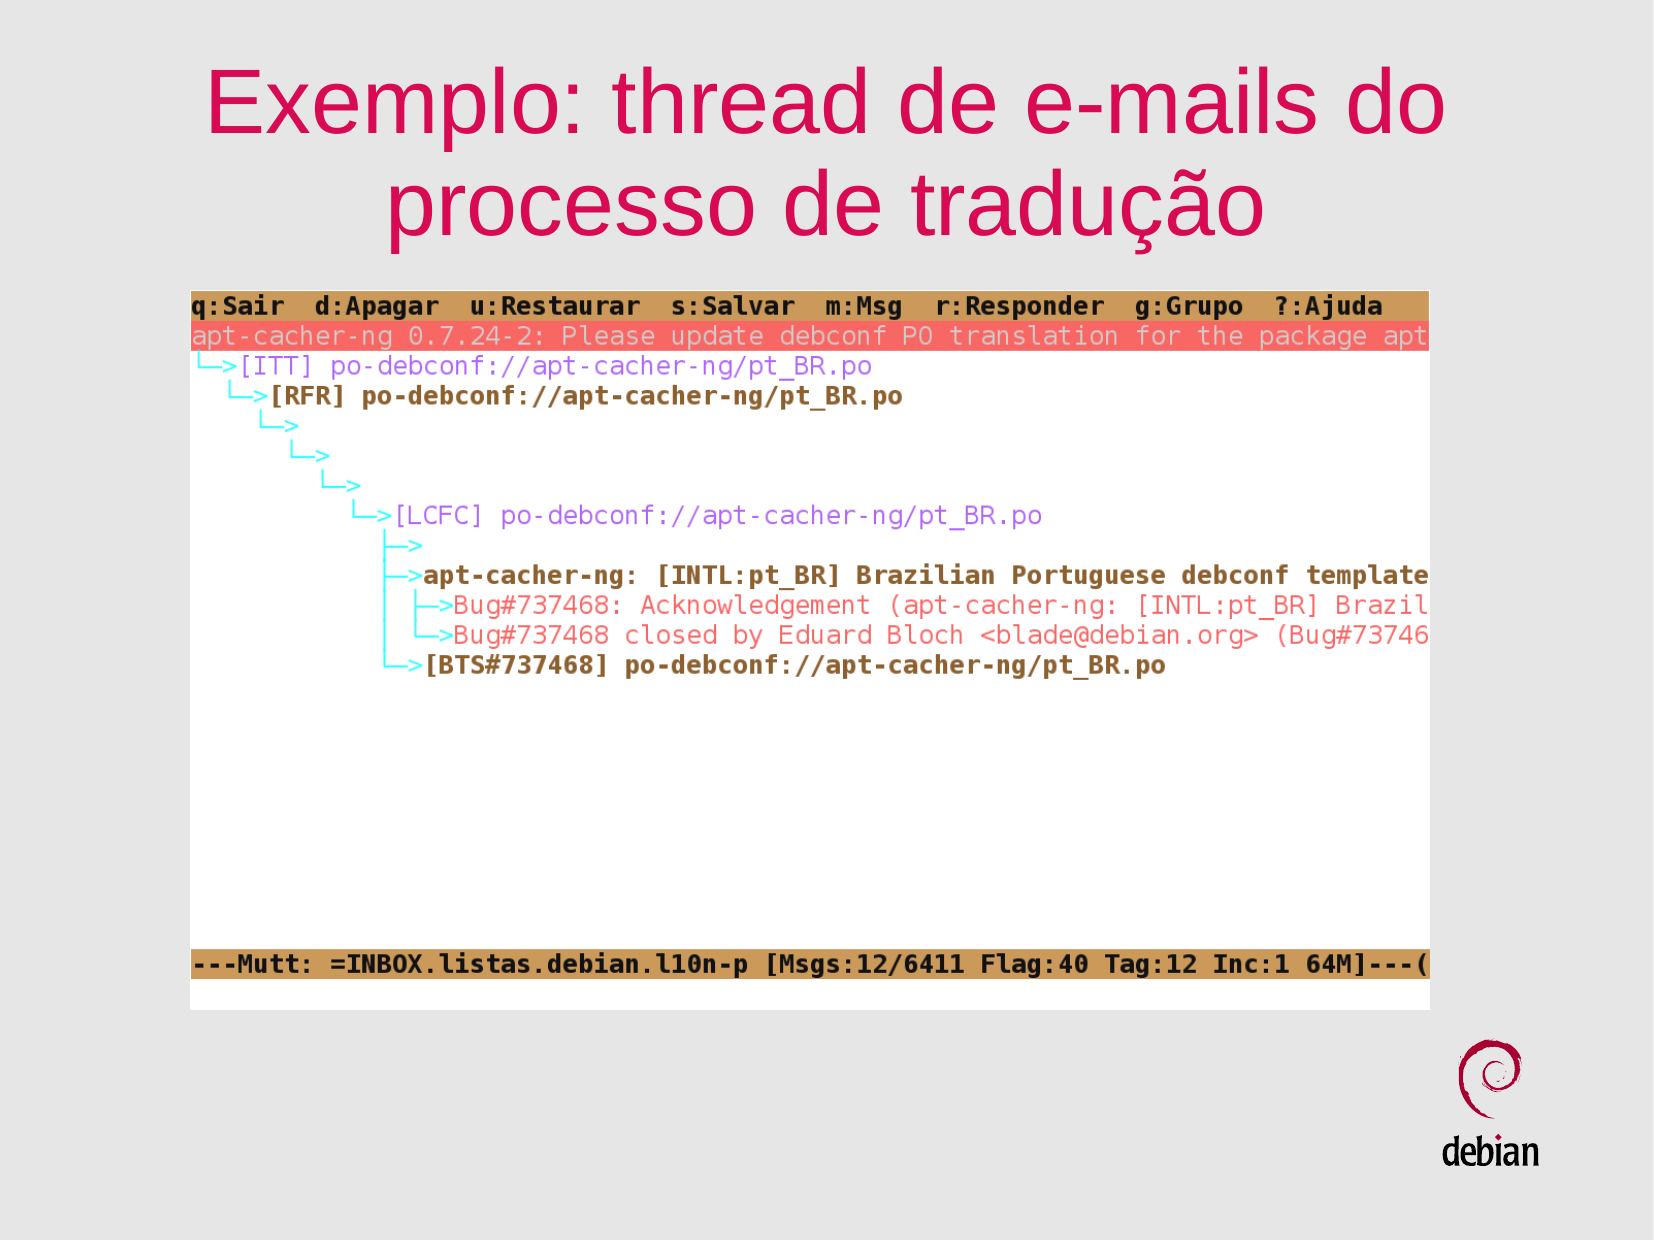

# Exemplo: thread de e-mails do processo de tradução